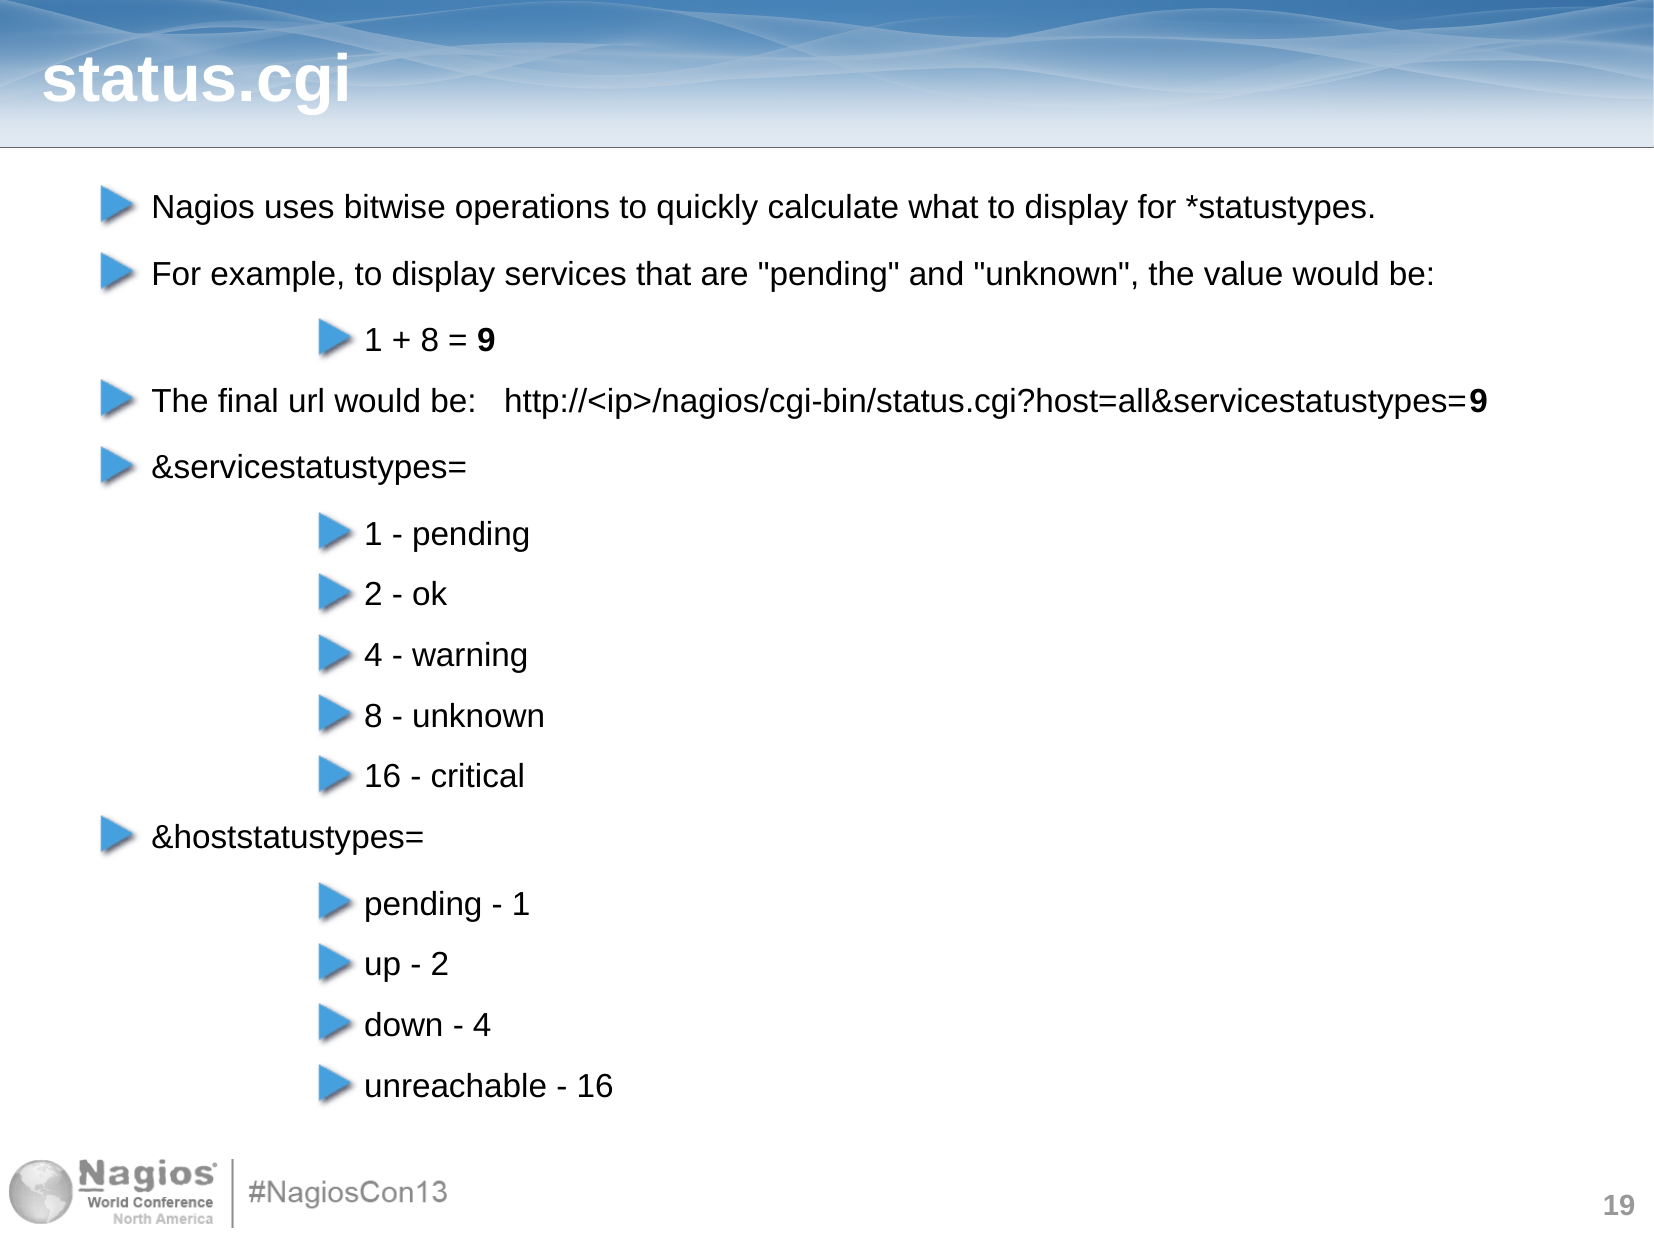

# status.cgi
Nagios uses bitwise operations to quickly calculate what to display for *statustypes.
For example, to display services that are "pending" and "unknown", the value would be:
1 + 8 = 9
The final url would be: http://<ip>/nagios/cgi-bin/status.cgi?host=all&servicestatustypes=9
&servicestatustypes=
1 - pending
2 - ok
4 - warning
8 - unknown
16 - critical
&hoststatustypes=
pending - 1
up - 2
down - 4
unreachable - 16
19